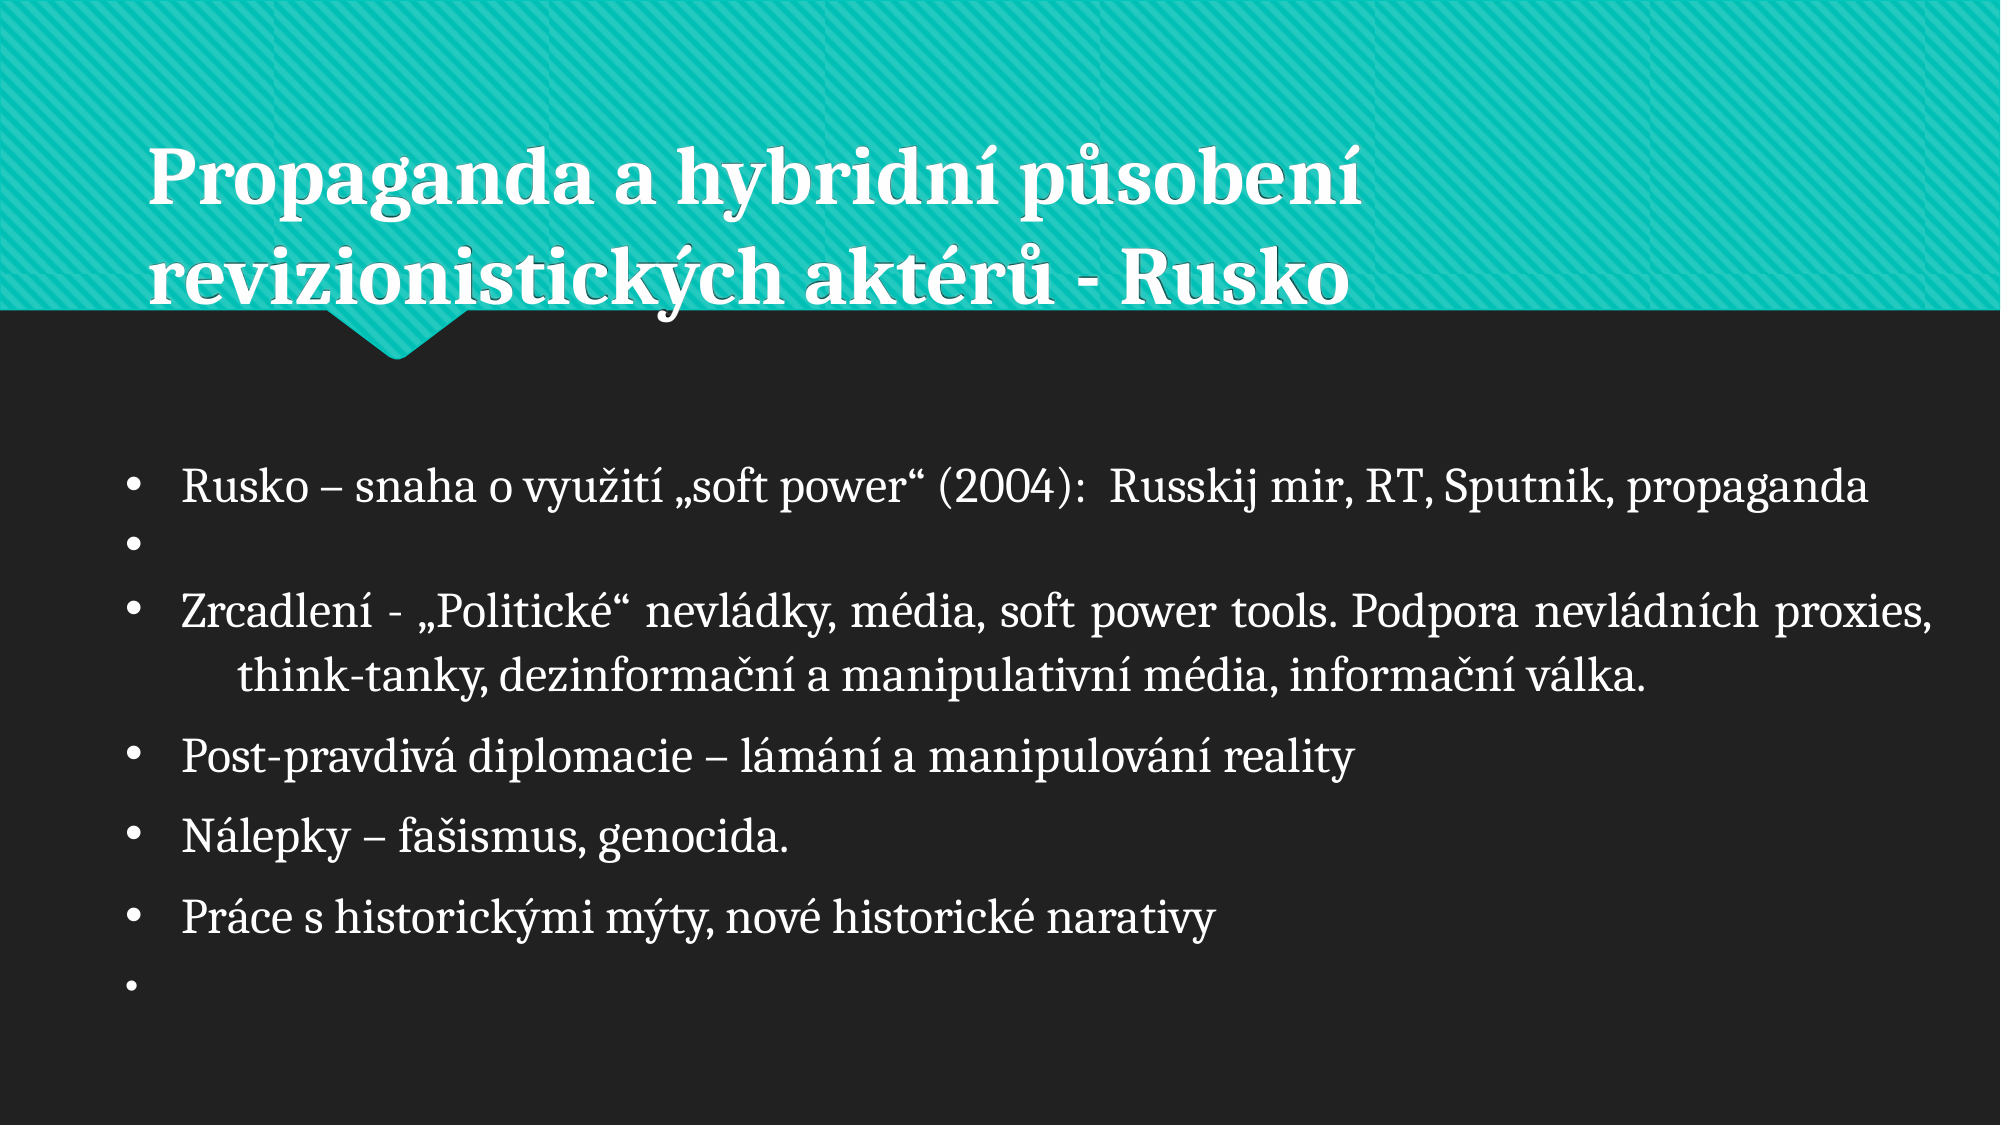

# Propaganda a hybridní působení revizionistických aktérů - Rusko
Rusko – snaha o využití „soft power“ (2004): Russkij mir, RT, Sputnik, propaganda
Zrcadlení - „Politické“ nevládky, média, soft power tools. Podpora nevládních proxies, think-tanky, dezinformační a manipulativní média, informační válka.
Post-pravdivá diplomacie – lámání a manipulování reality
Nálepky – fašismus, genocida.
Práce s historickými mýty, nové historické narativy